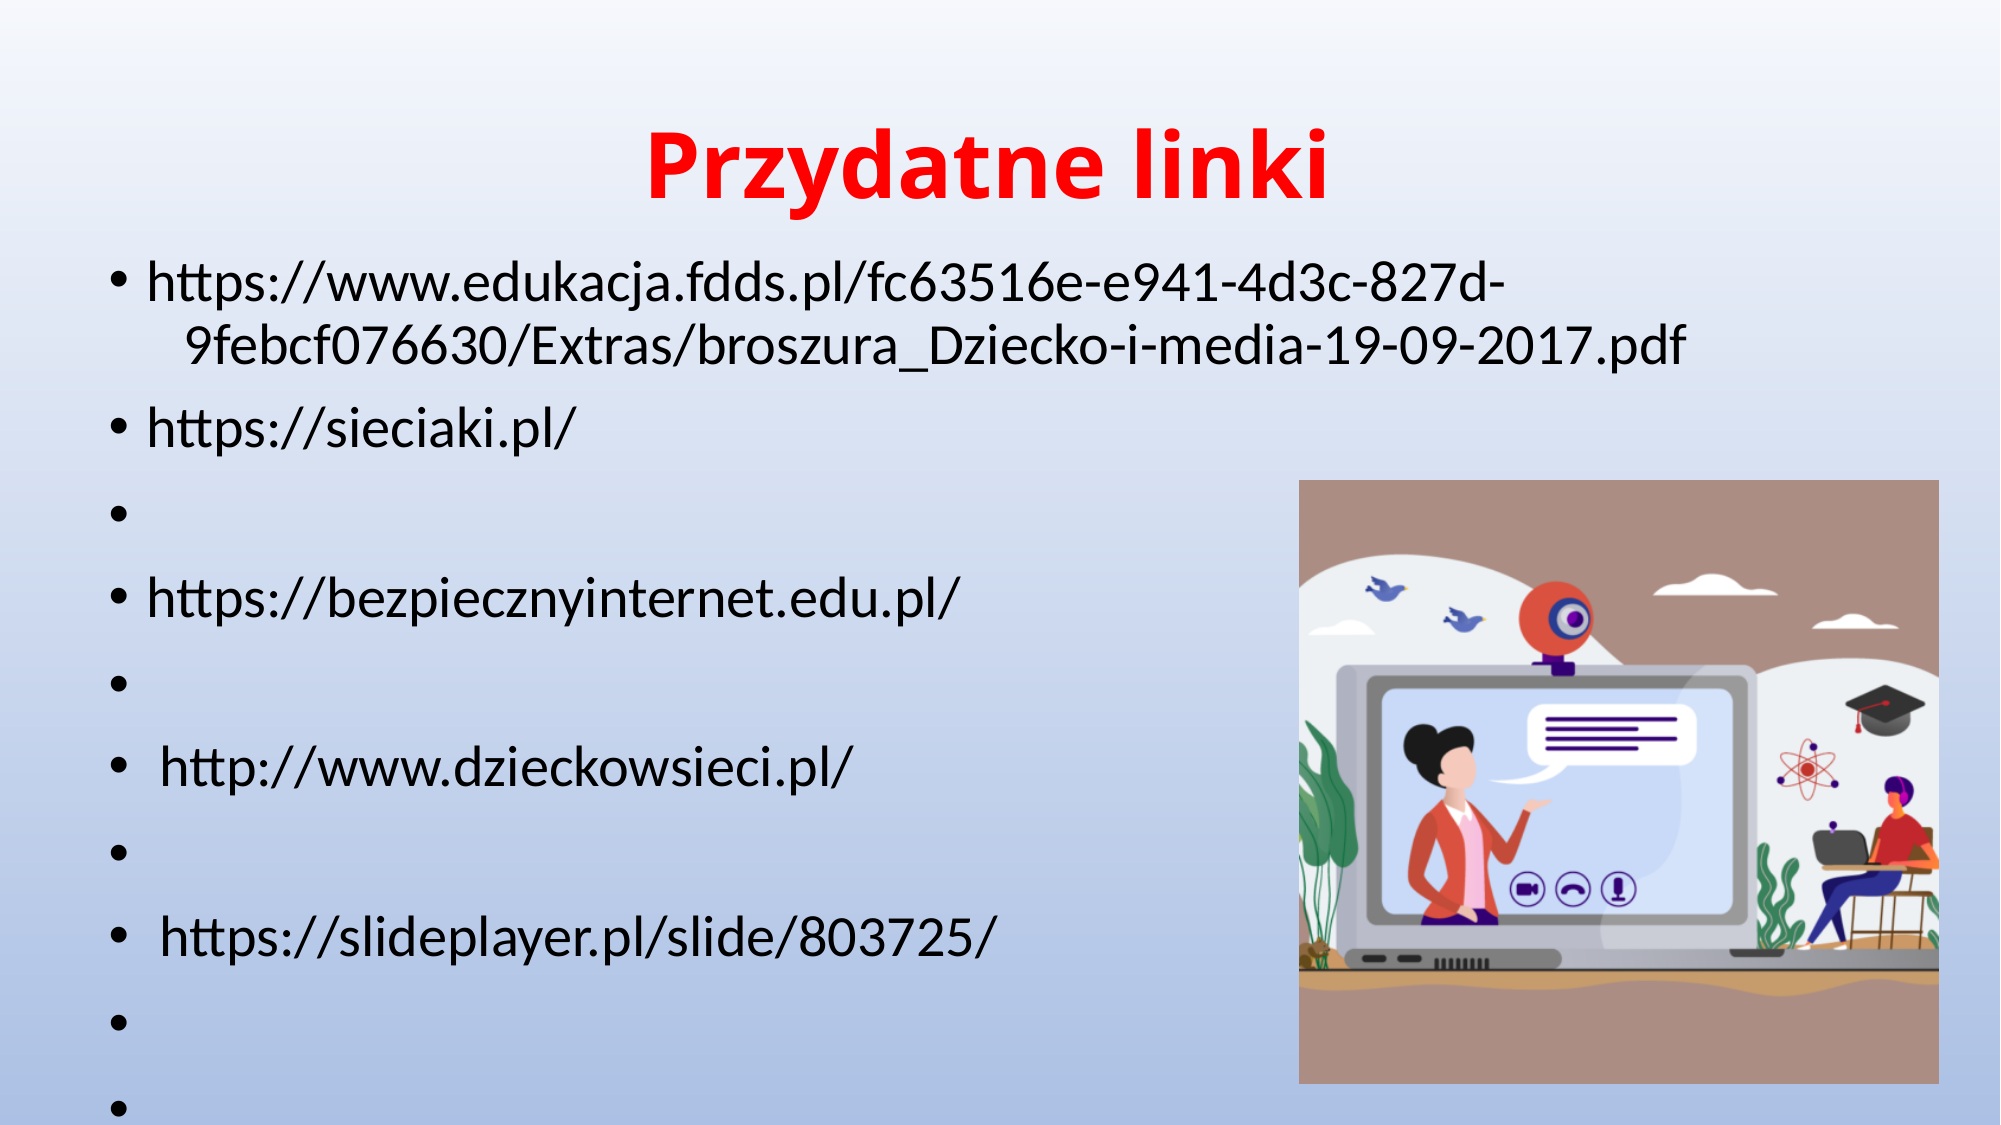

# Przydatne linki
https://www.edukacja.fdds.pl/fc63516e-e941-4d3c-827d-9febcf076630/Extras/broszura_Dziecko-i-media-19-09-2017.pdf
https://sieciaki.pl/
https://bezpiecznyinternet.edu.pl/
 http://www.dzieckowsieci.pl/
 https://slideplayer.pl/slide/803725/